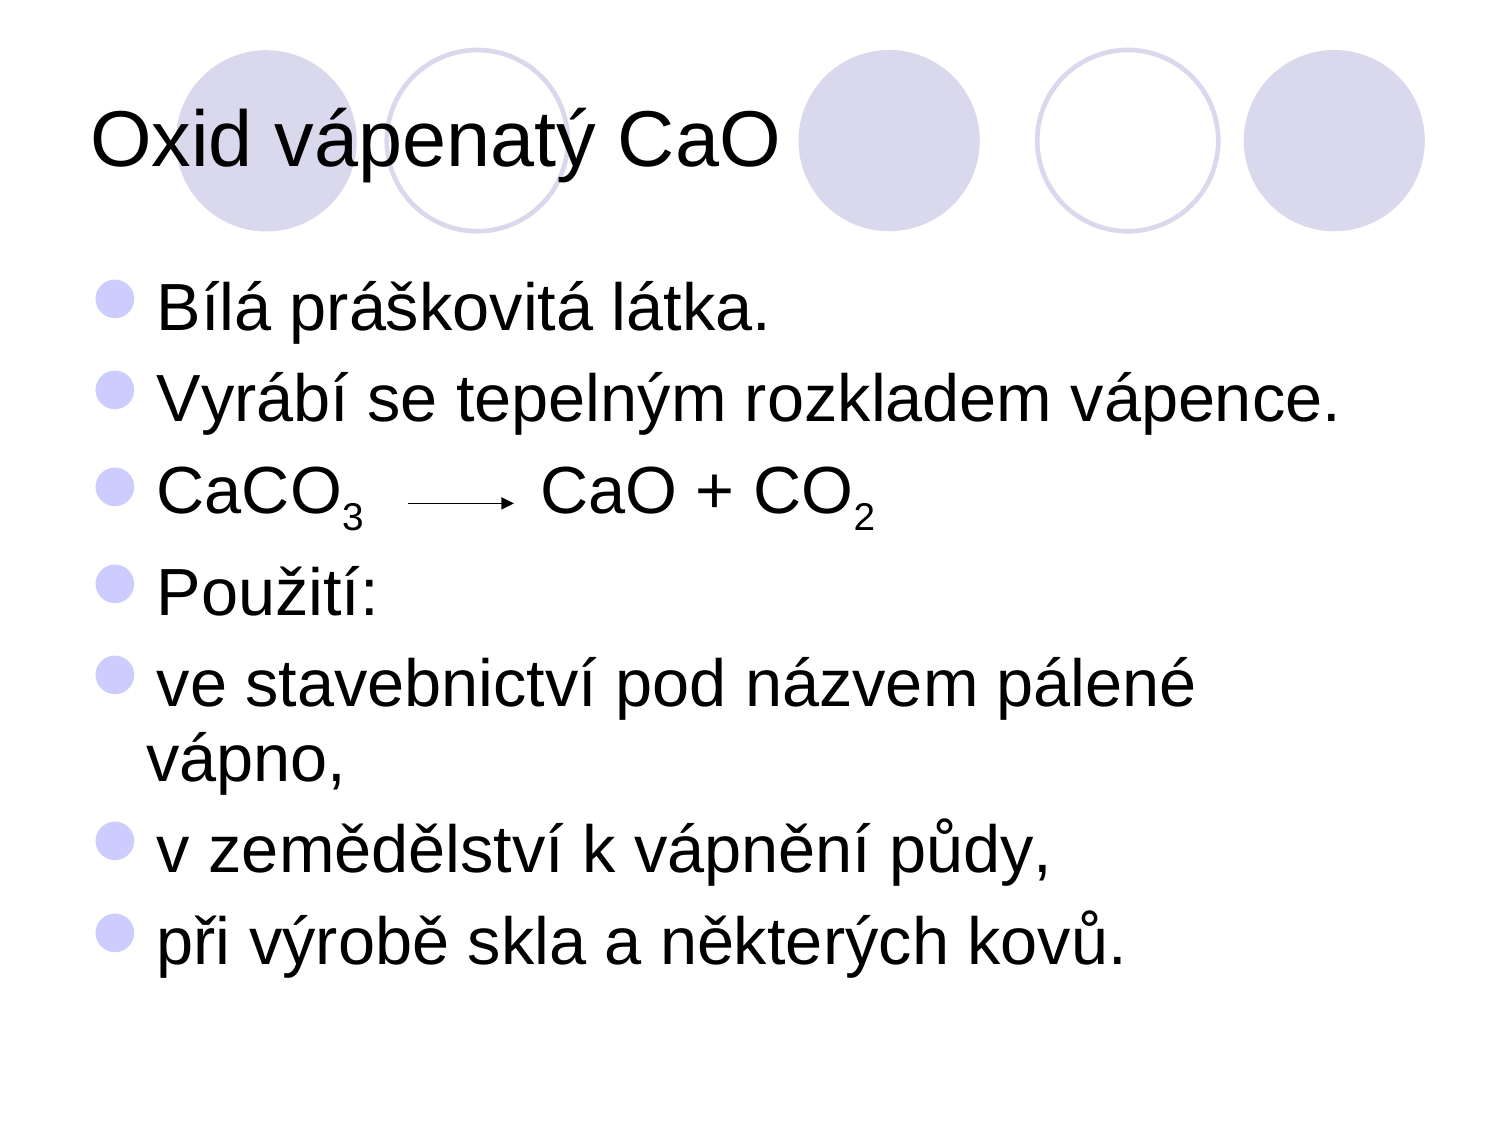

# Oxid vápenatý CaO
Bílá práškovitá látka.
Vyrábí se tepelným rozkladem vápence.
CaCO3		CaO + CO2
Použití:
ve stavebnictví pod názvem pálené vápno,
v zemědělství k vápnění půdy,
při výrobě skla a některých kovů.